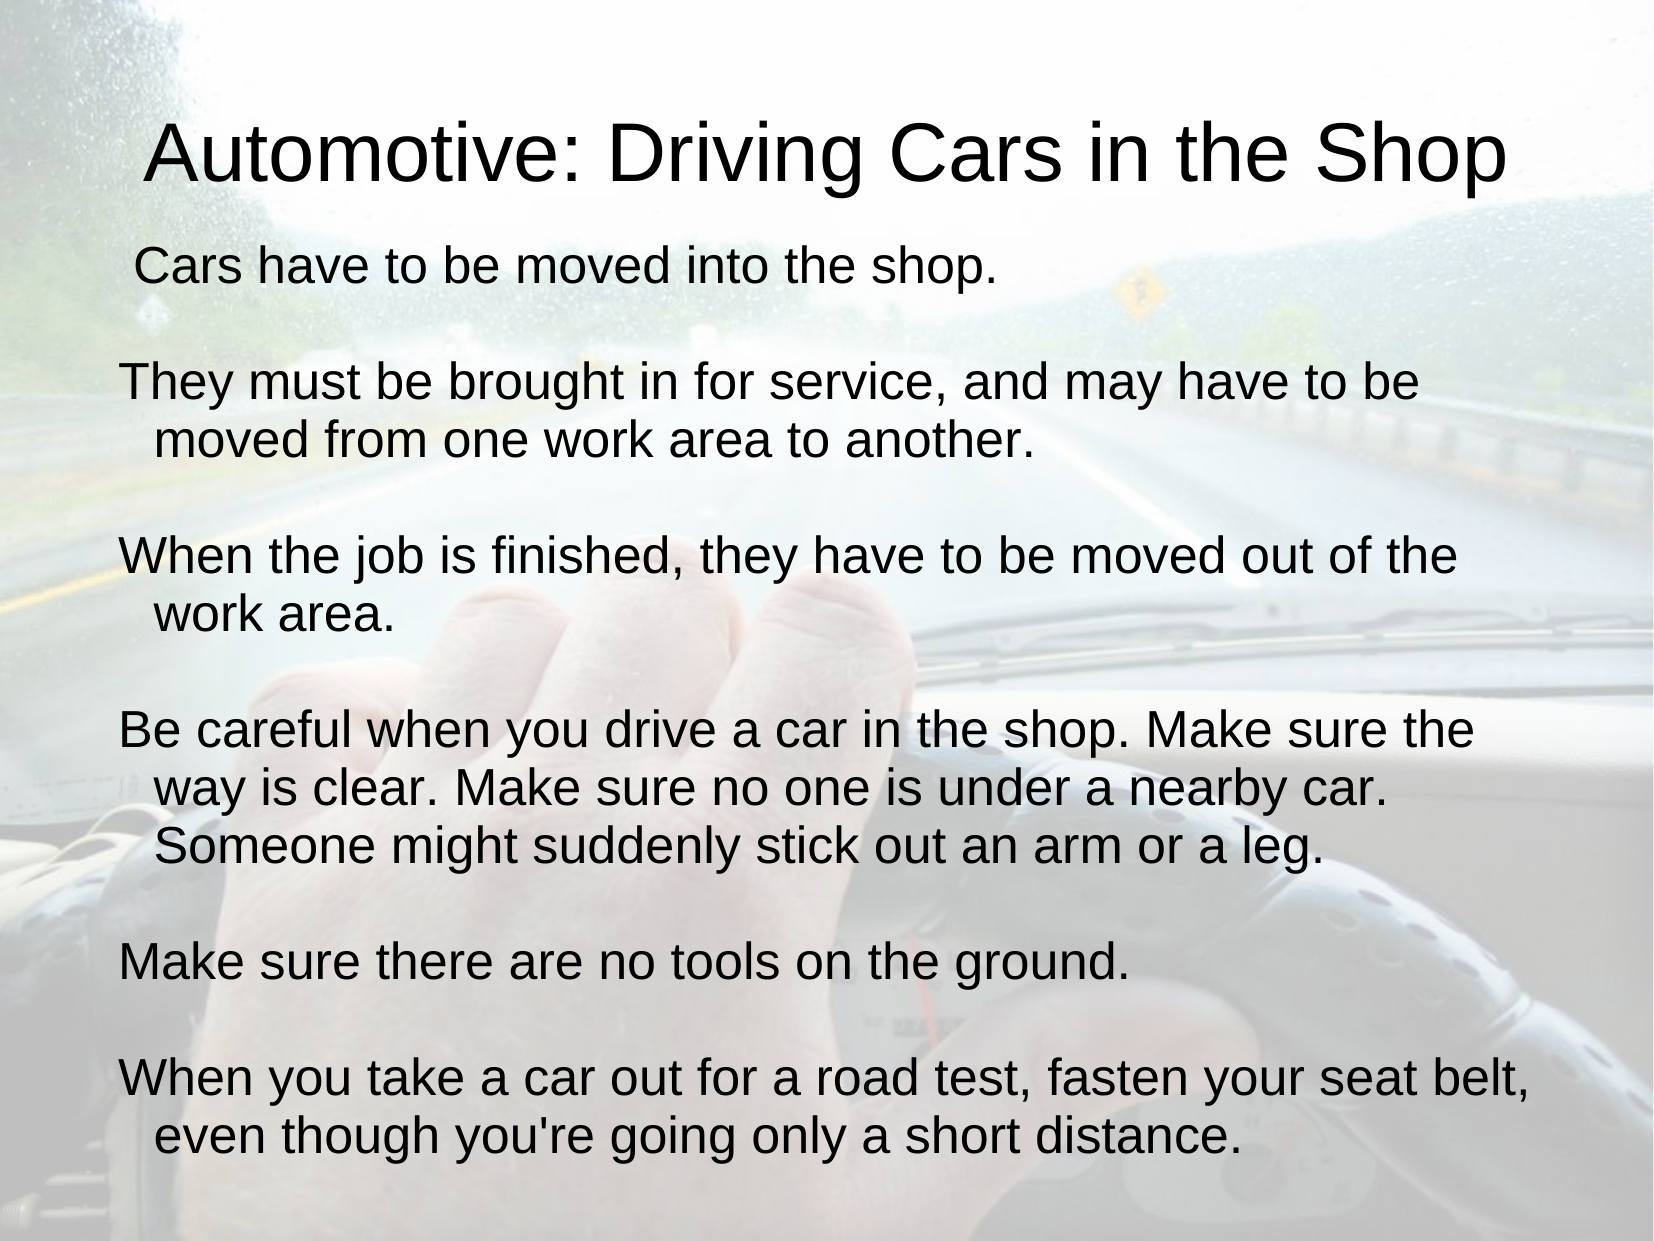

# Automotive: Driving Cars in the Shop
 Cars have to be moved into the shop.
They must be brought in for service, and may have to be moved from one work area to another.
When the job is finished, they have to be moved out of the work area.
Be careful when you drive a car in the shop. Make sure the way is clear. Make sure no one is under a nearby car. Someone might suddenly stick out an arm or a leg.
Make sure there are no tools on the ground.
When you take a car out for a road test, fasten your seat belt, even though you're going only a short distance.